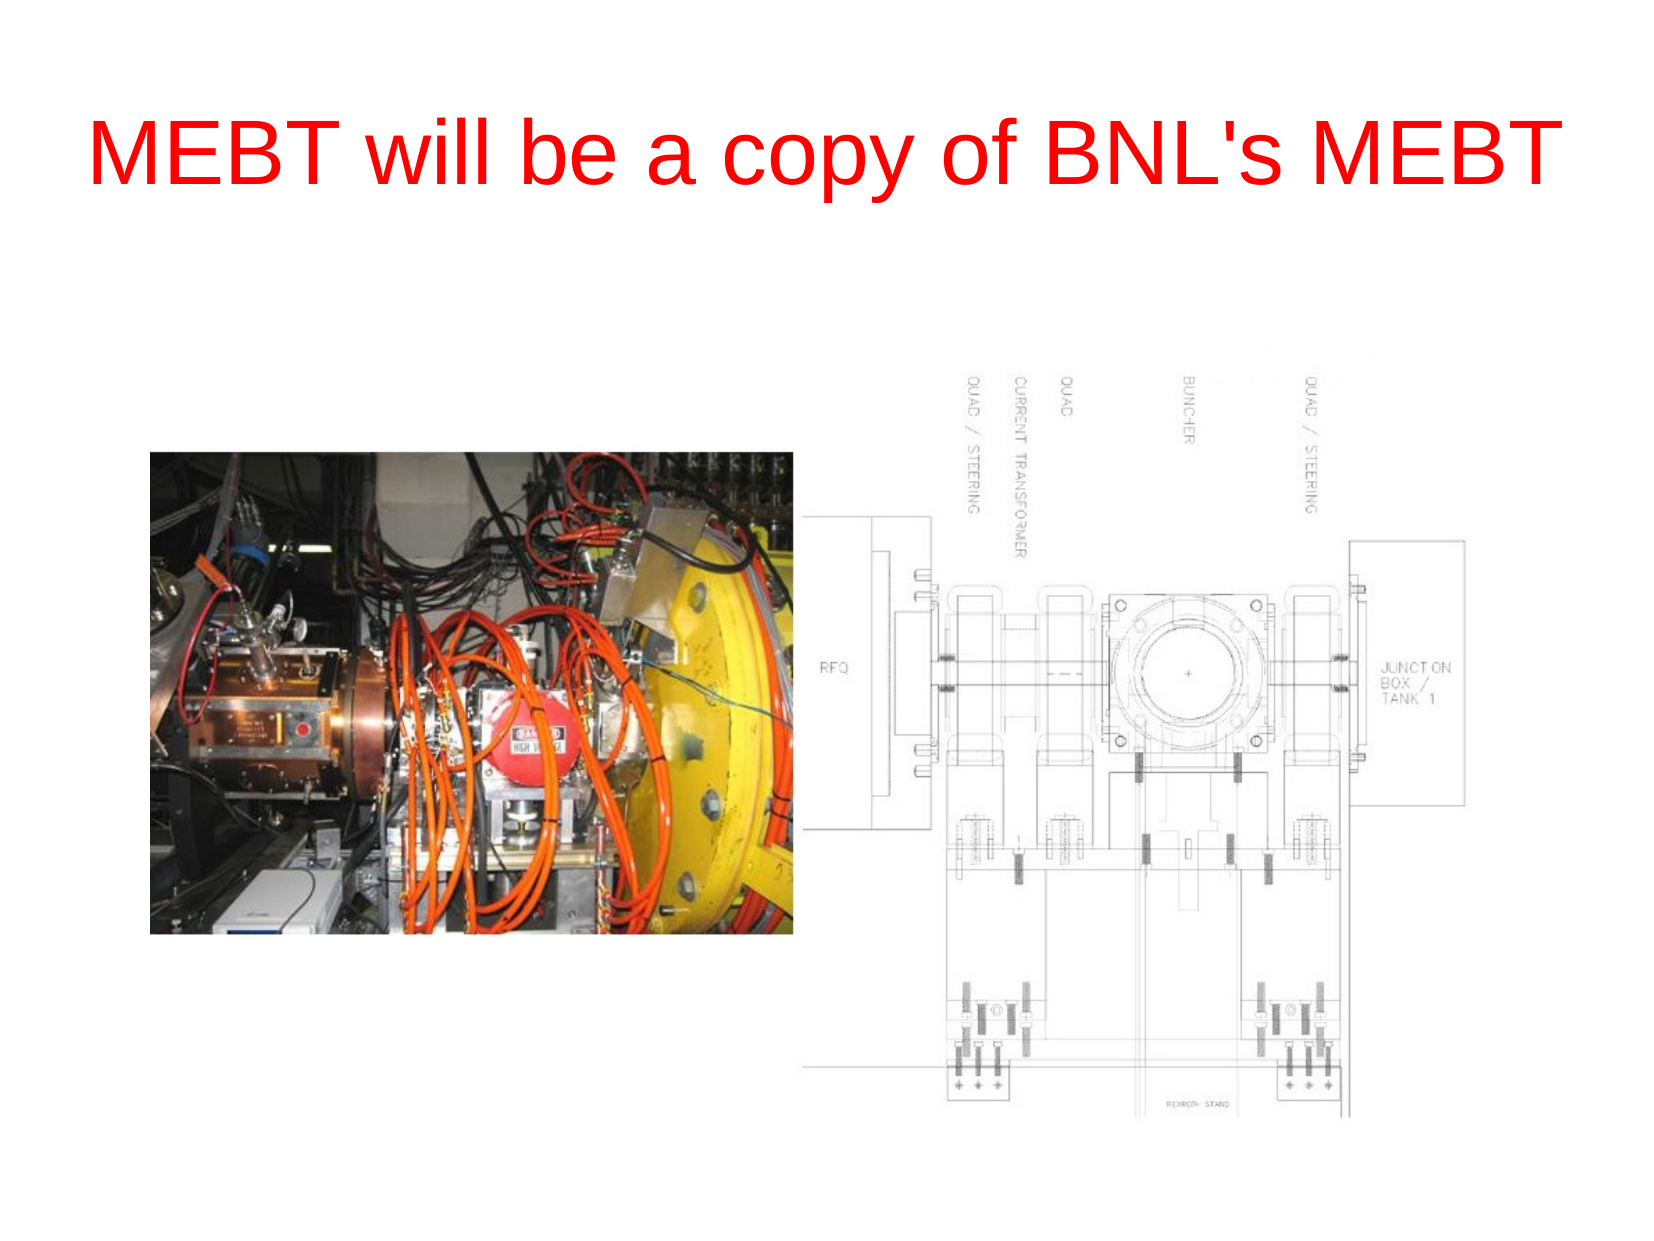

# MEBT will be a copy of BNL's MEBT